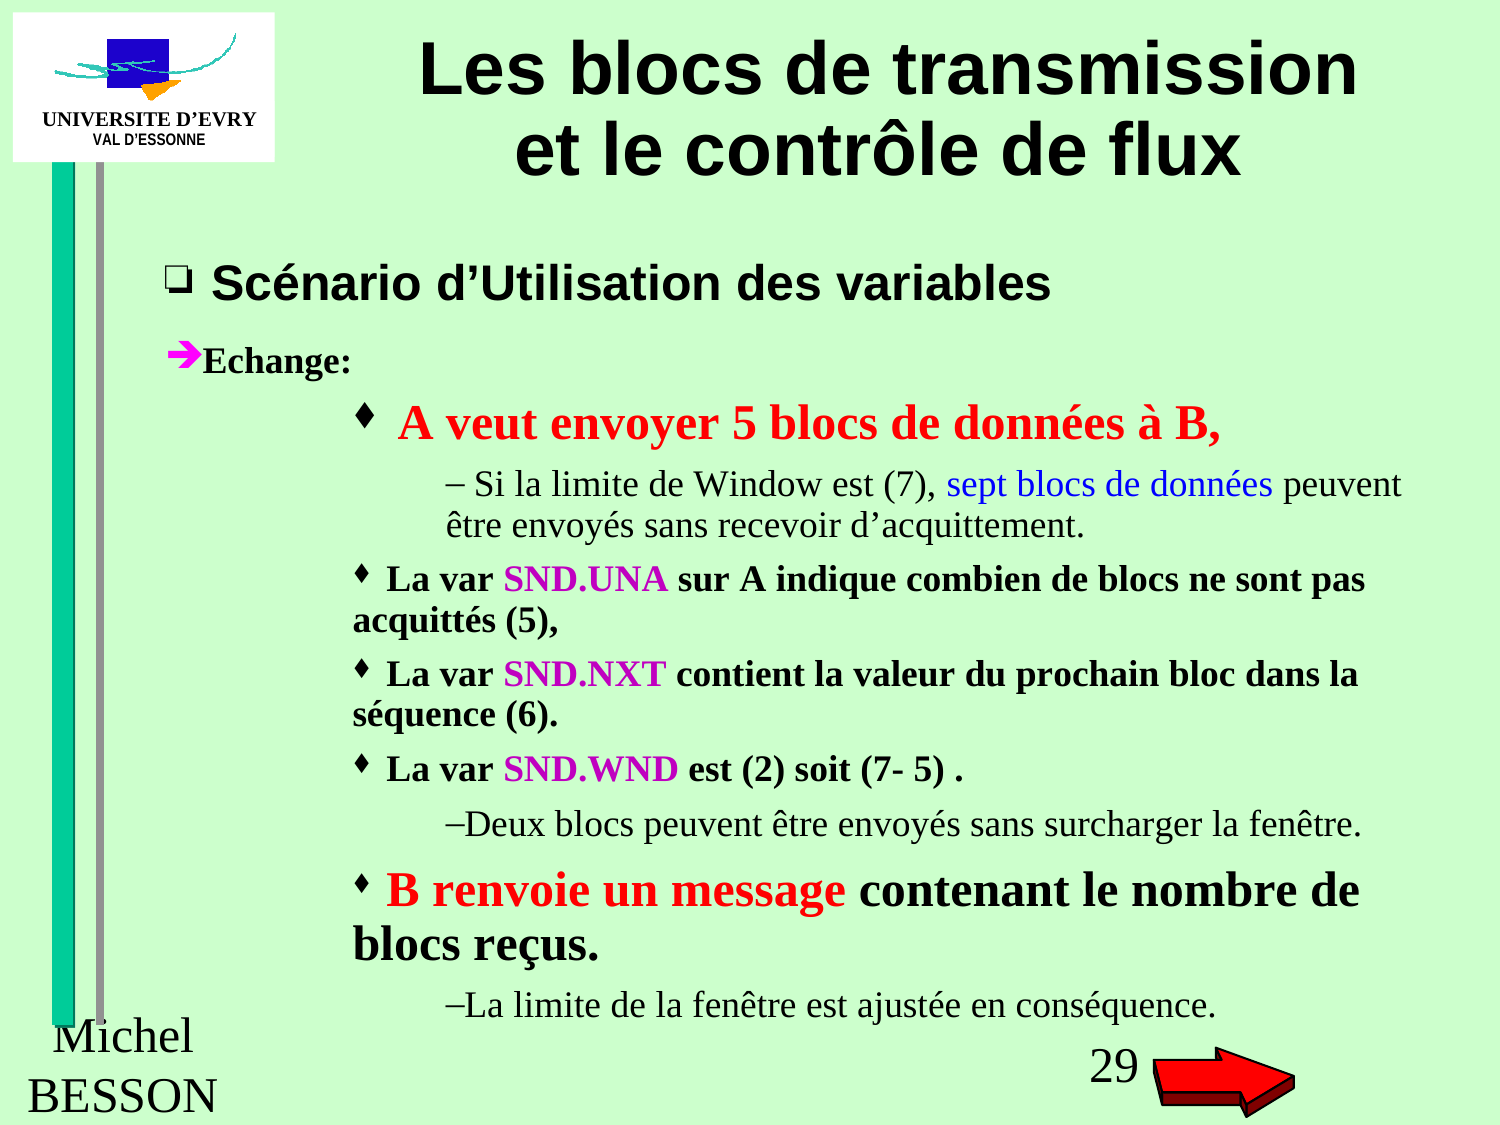

# Les blocs de transmission et le contrôle de flux
Scénario d’Utilisation des variables
Echange:
 A veut envoyer 5 blocs de données à B,
 Si la limite de Window est (7), sept blocs de données peuvent être envoyés sans recevoir d’acquittement.
 La var SND.UNA sur A indique combien de blocs ne sont pas acquittés (5),
 La var SND.NXT contient la valeur du prochain bloc dans la séquence (6).
 La var SND.WND est (2) soit (7- 5) .
Deux blocs peuvent être envoyés sans surcharger la fenêtre.
 B renvoie un message contenant le nombre de blocs reçus.
La limite de la fenêtre est ajustée en conséquence.
29